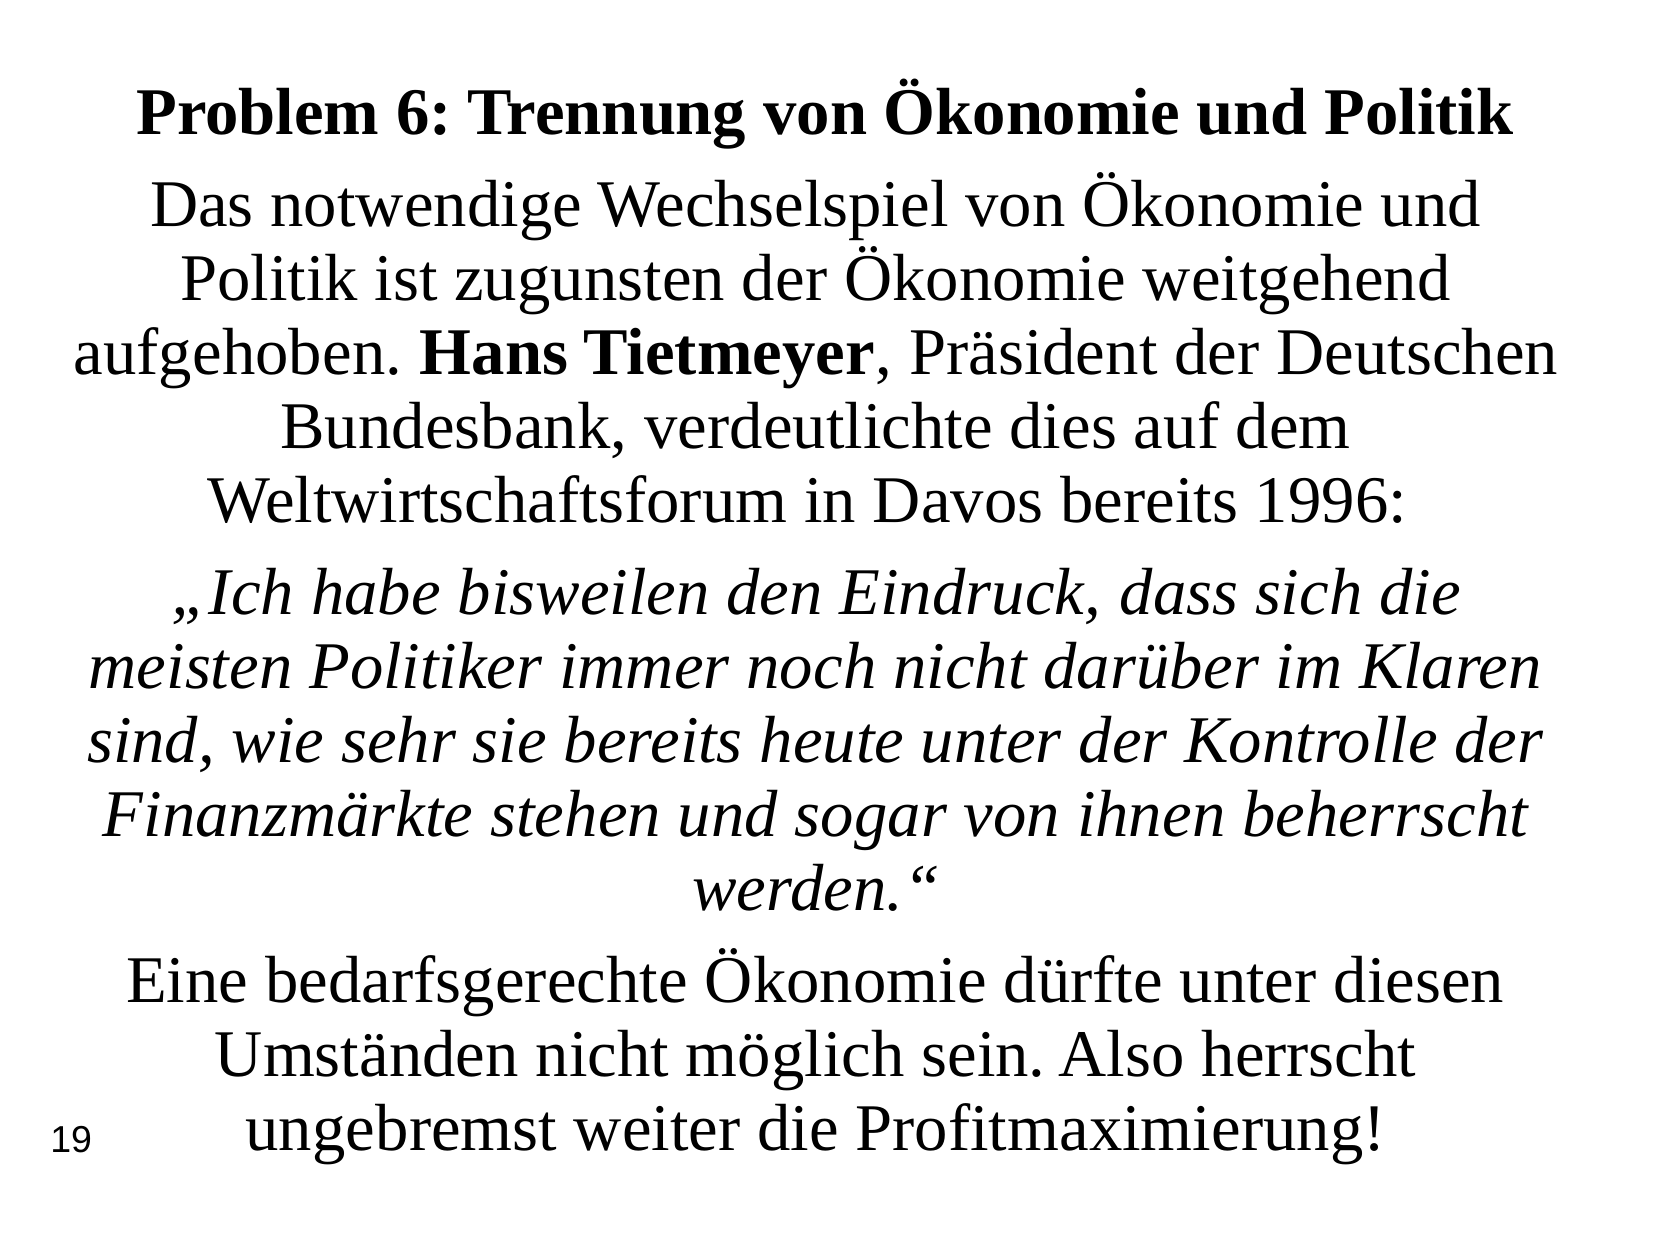

Problem 6: Trennung von Ökonomie und Politik
Das notwendige Wechselspiel von Ökonomie und Politik ist zugunsten der Ökonomie weitgehend aufgehoben. Hans Tietmeyer, Präsident der Deutschen Bundesbank, verdeutlichte dies auf dem Weltwirtschaftsforum in Davos bereits 1996:
„Ich habe bisweilen den Eindruck, dass sich die meisten Politiker immer noch nicht darüber im Klaren sind, wie sehr sie bereits heute unter der Kontrolle der Finanzmärkte stehen und sogar von ihnen beherrscht werden.“
Eine bedarfsgerechte Ökonomie dürfte unter diesen Umständen nicht möglich sein. Also herrscht ungebremst weiter die Profitmaximierung!